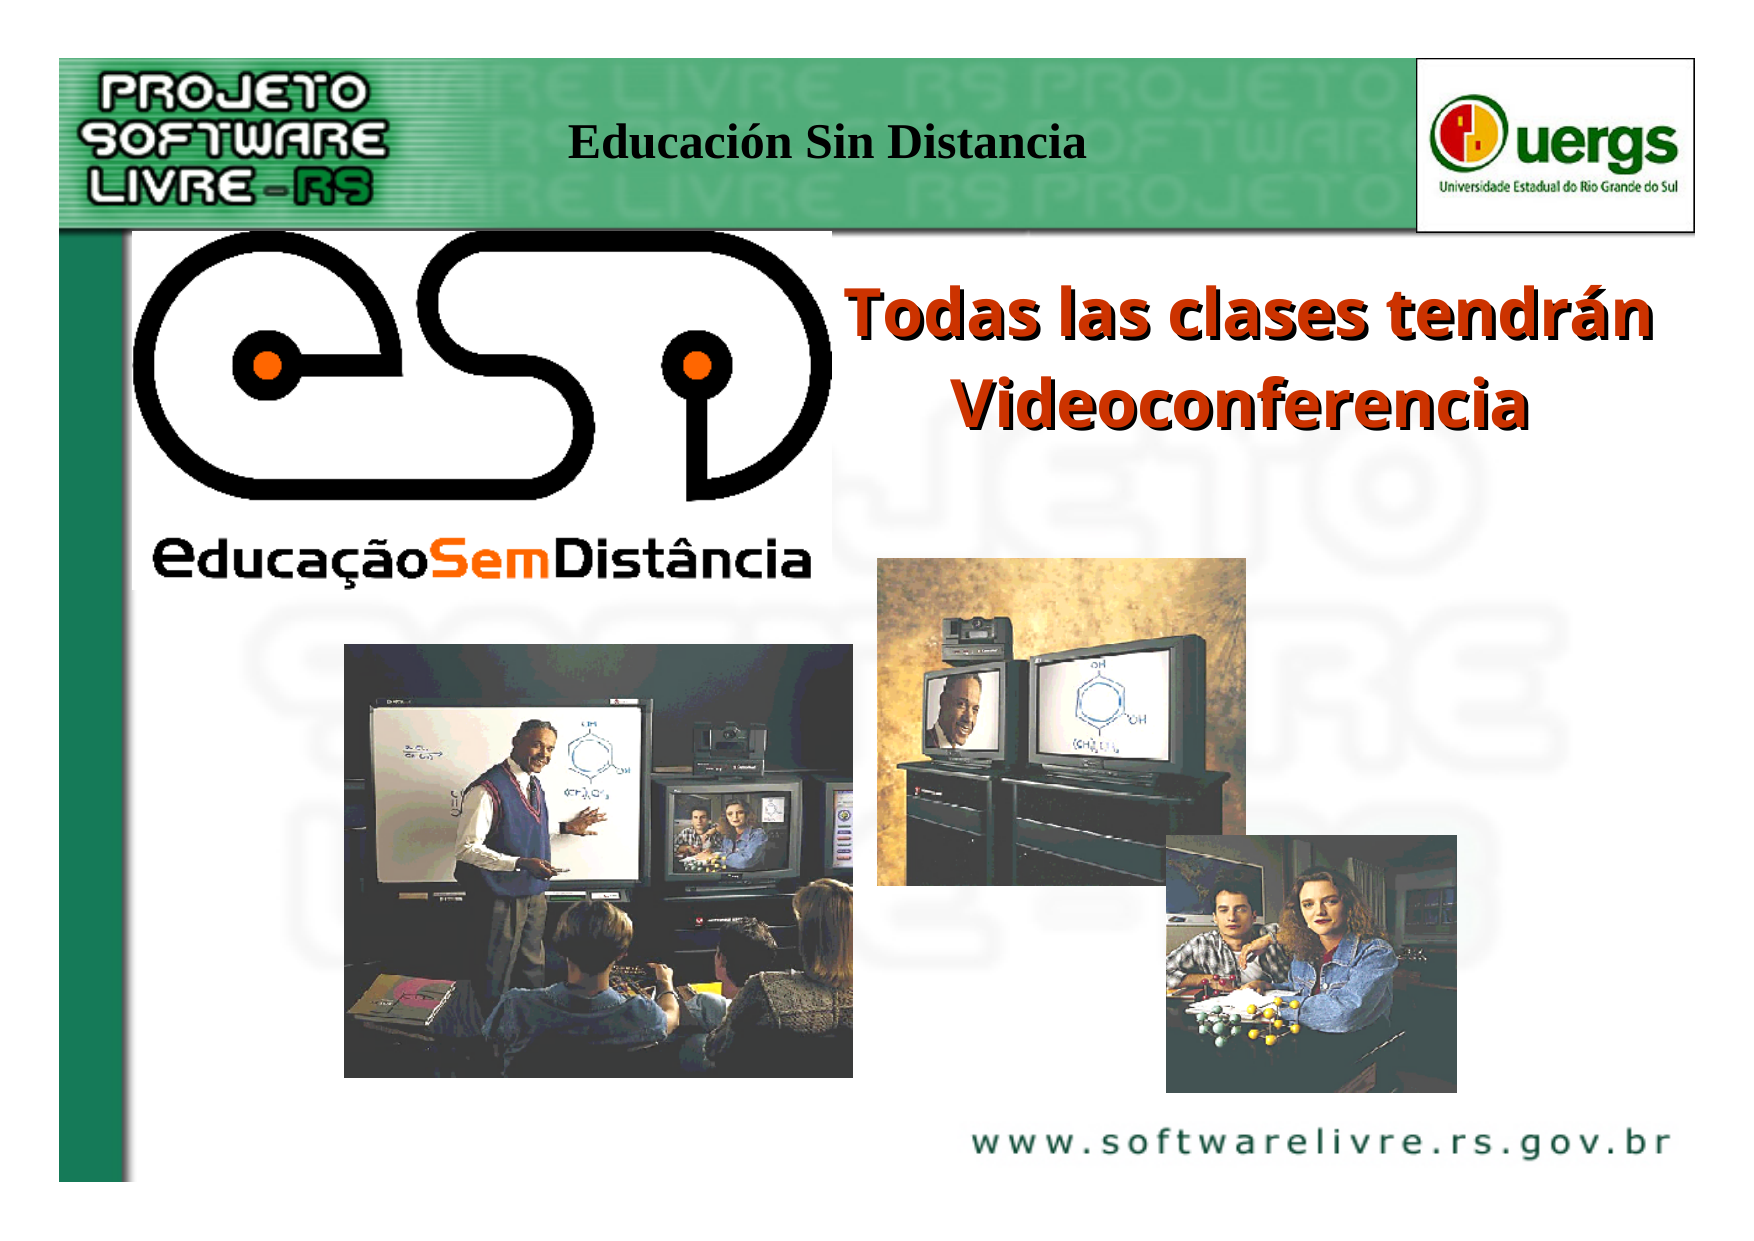

Educación Sin Distancia
# Todas las clases tendrán Videoconferencia